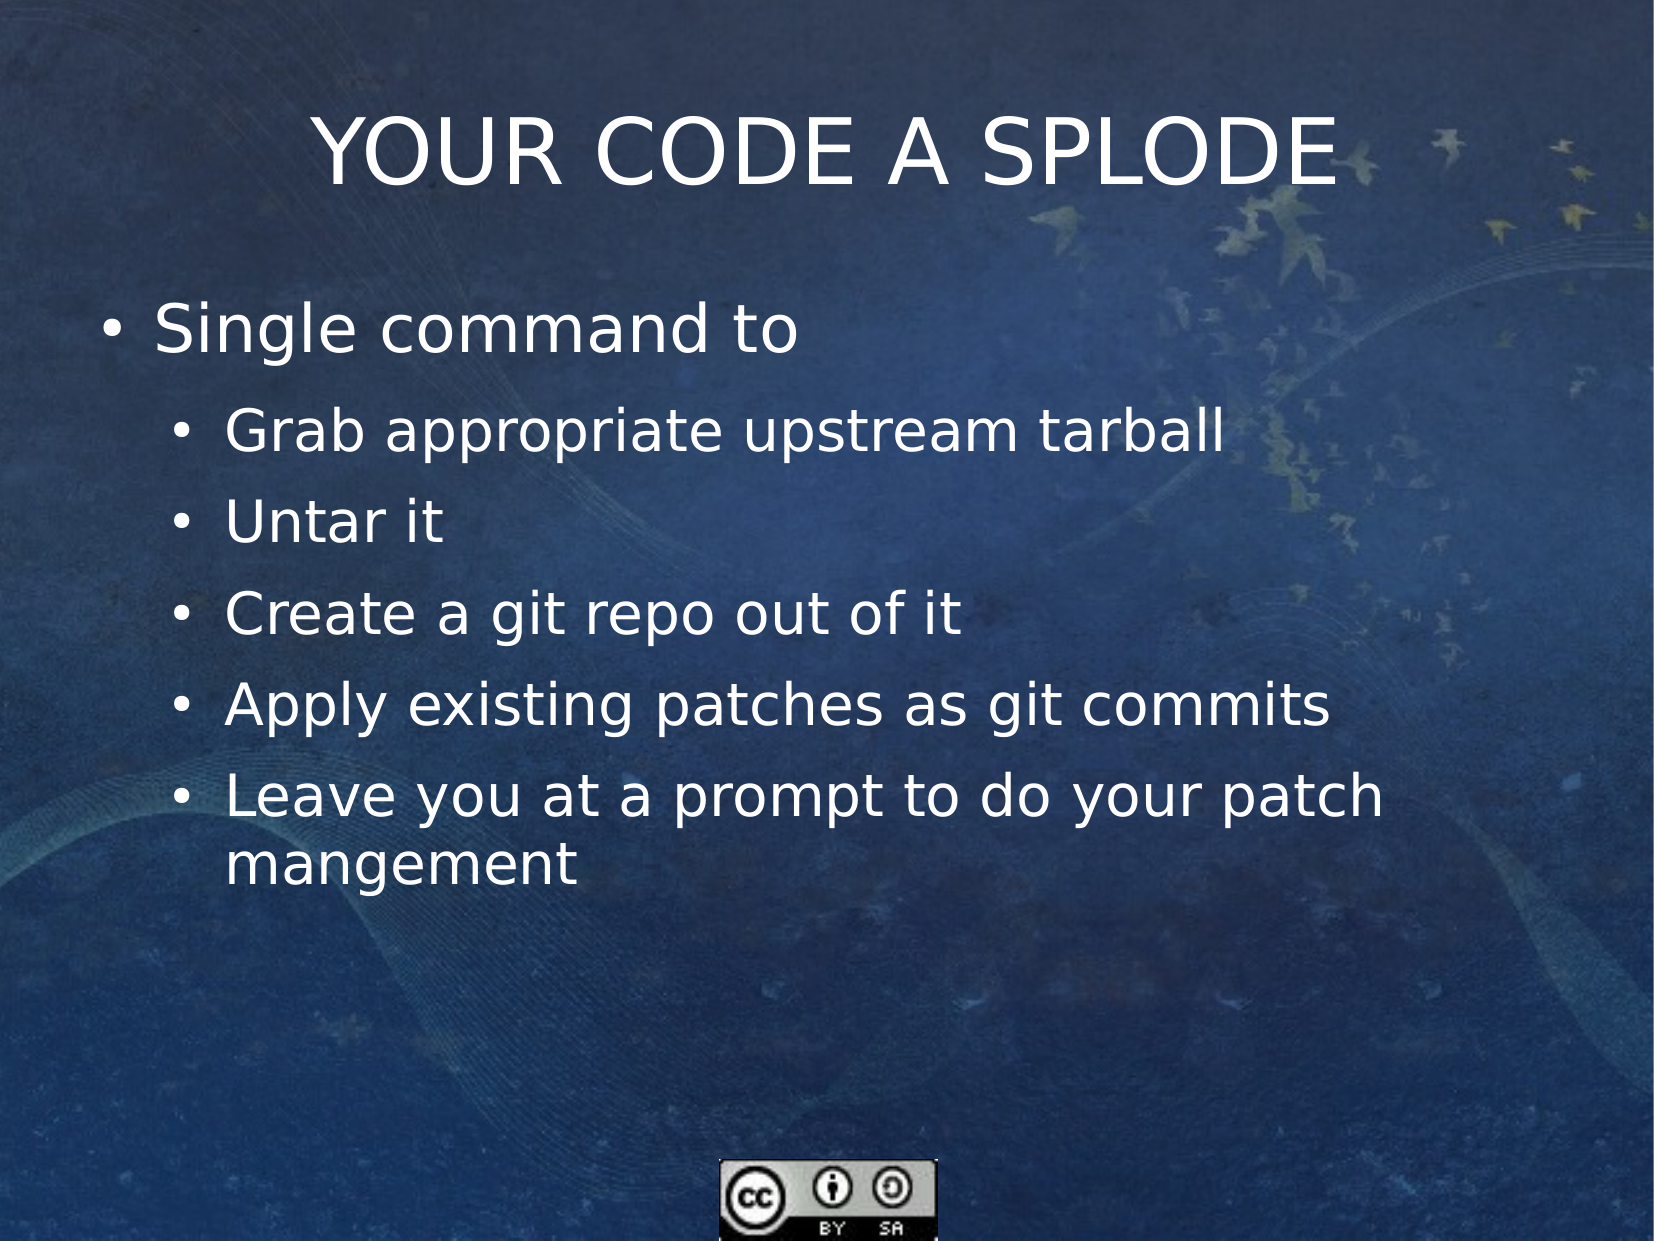

# YOUR CODE A SPLODE
Single command to
Grab appropriate upstream tarball
Untar it
Create a git repo out of it
Apply existing patches as git commits
Leave you at a prompt to do your patch mangement